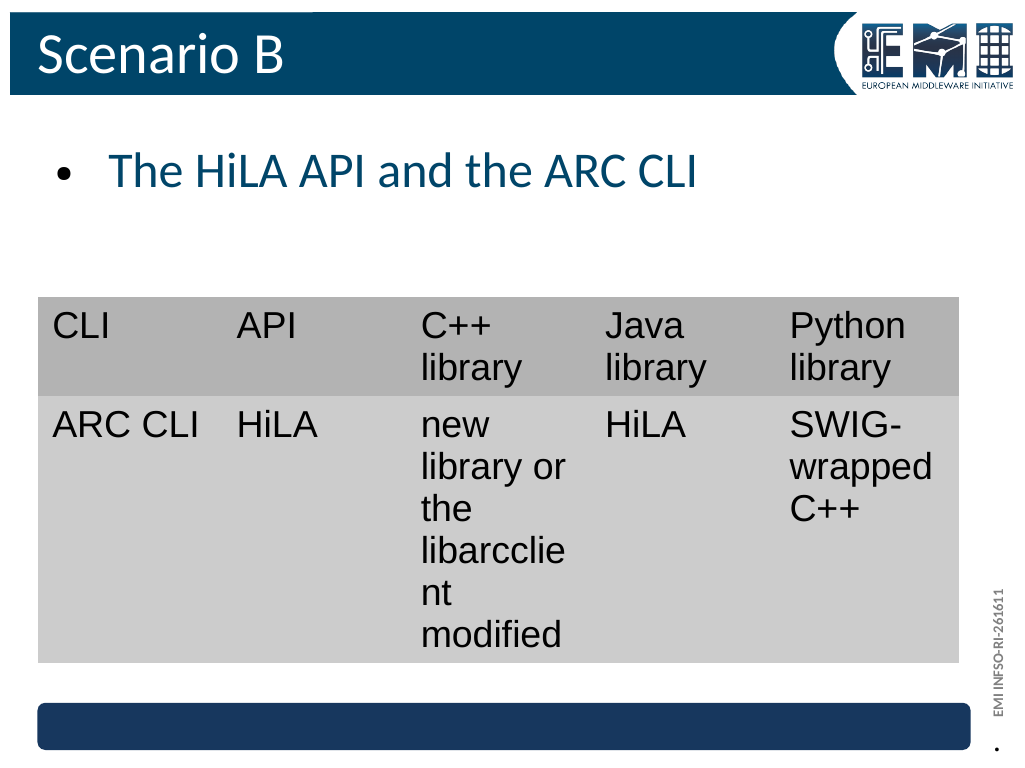

# Scenario B
The HiLA API and the ARC CLI
| CLI | API | C++ library | Java library | Python library |
| --- | --- | --- | --- | --- |
| ARC CLI | HiLA | new library or the libarcclient modified | HiLA | SWIG-wrapped C++ |